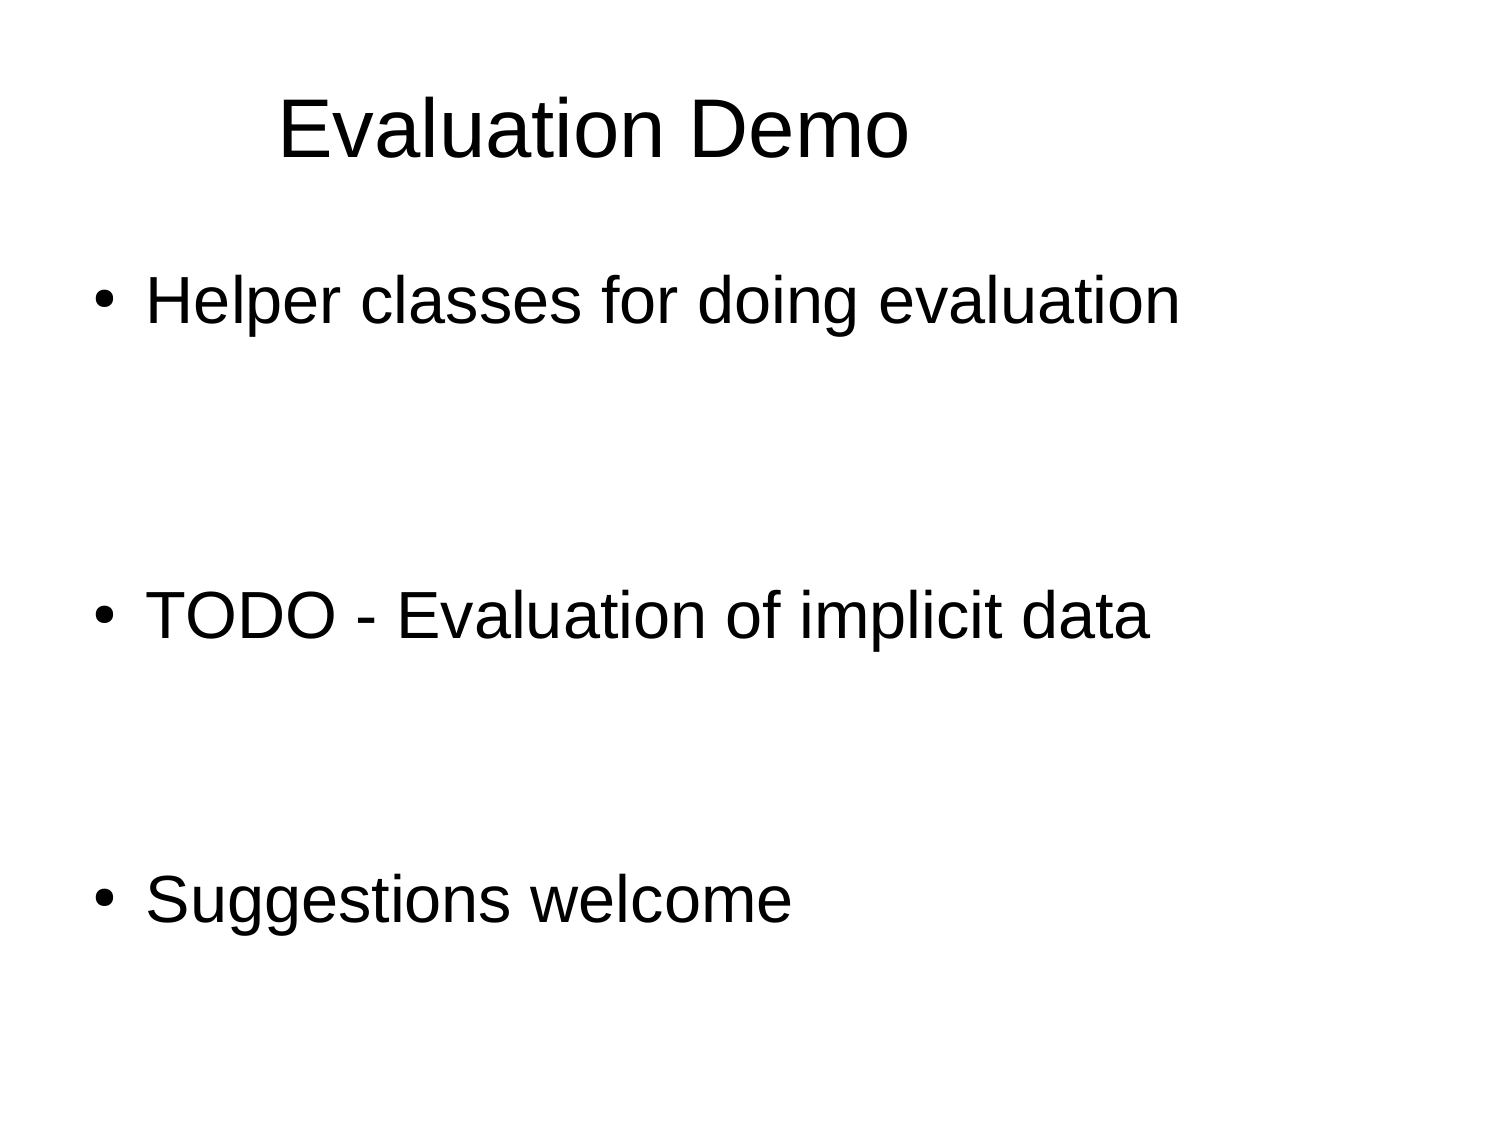

Evaluation Demo
# Helper classes for doing evaluation
TODO - Evaluation of implicit data
Suggestions welcome